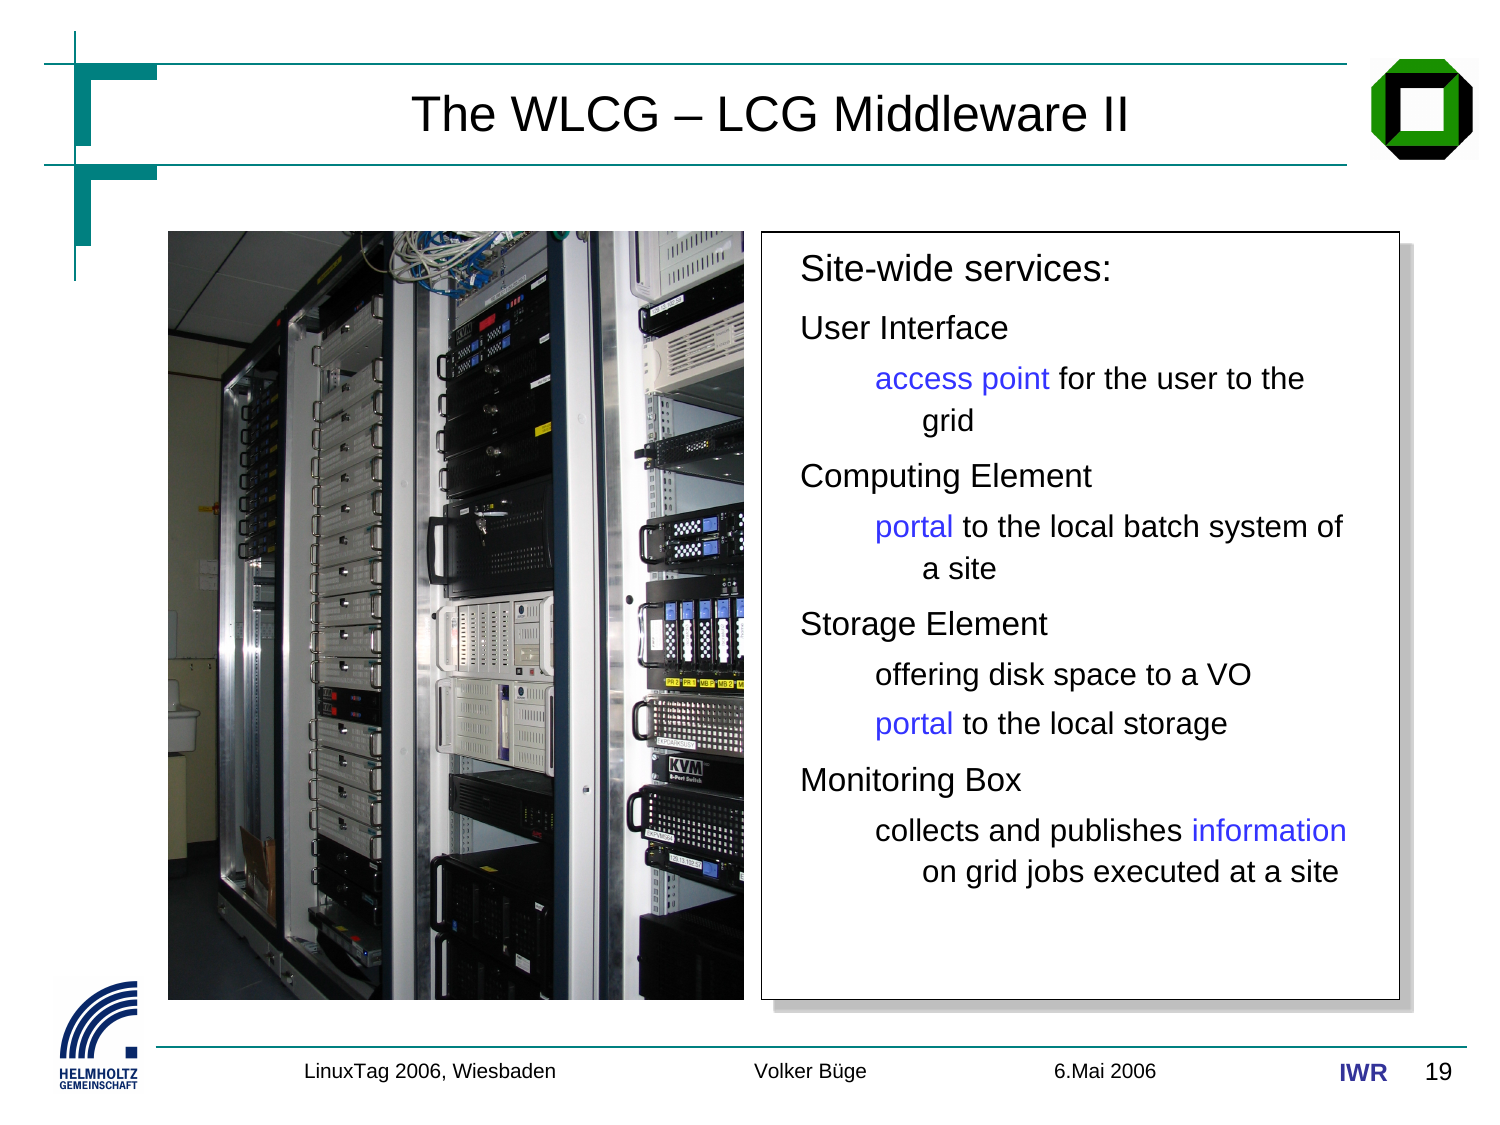

# The WLCG – LCG Middleware II
Site-wide services:
User Interface
access point for the user to the grid
Computing Element
portal to the local batch system of a site
Storage Element
offering disk space to a VO
portal to the local storage
Monitoring Box
collects and publishes information on grid jobs executed at a site
19